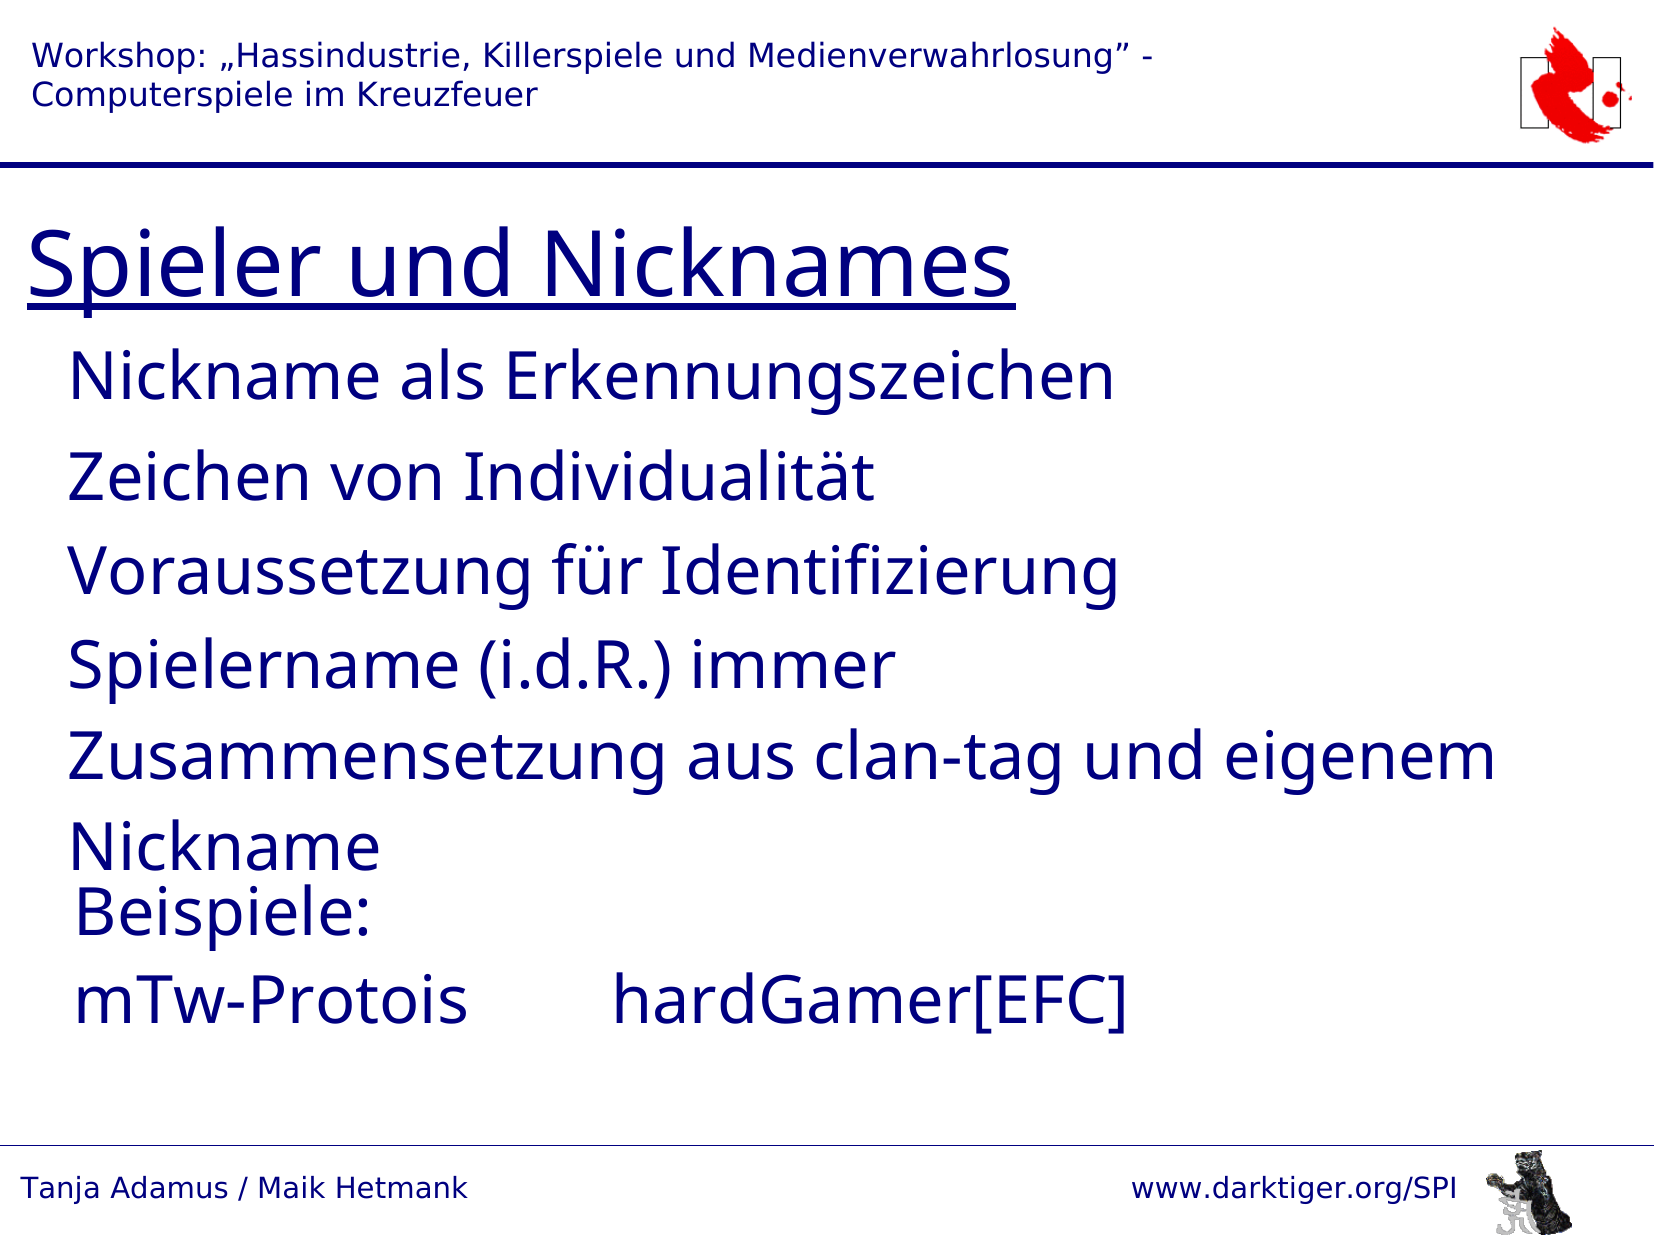

Workshop: „Hassindustrie, Killerspiele und Medienverwahrlosung” - Computerspiele im Kreuzfeuer
Spieler und Nicknames
Nickname als Erkennungszeichen
Zeichen von Individualität
Voraussetzung für Identifizierung
Spielername (i.d.R.) immer Zusammensetzung aus clan-tag und eigenem Nickname
Beispiele:
mTw-Protois
hardGamer[EFC]